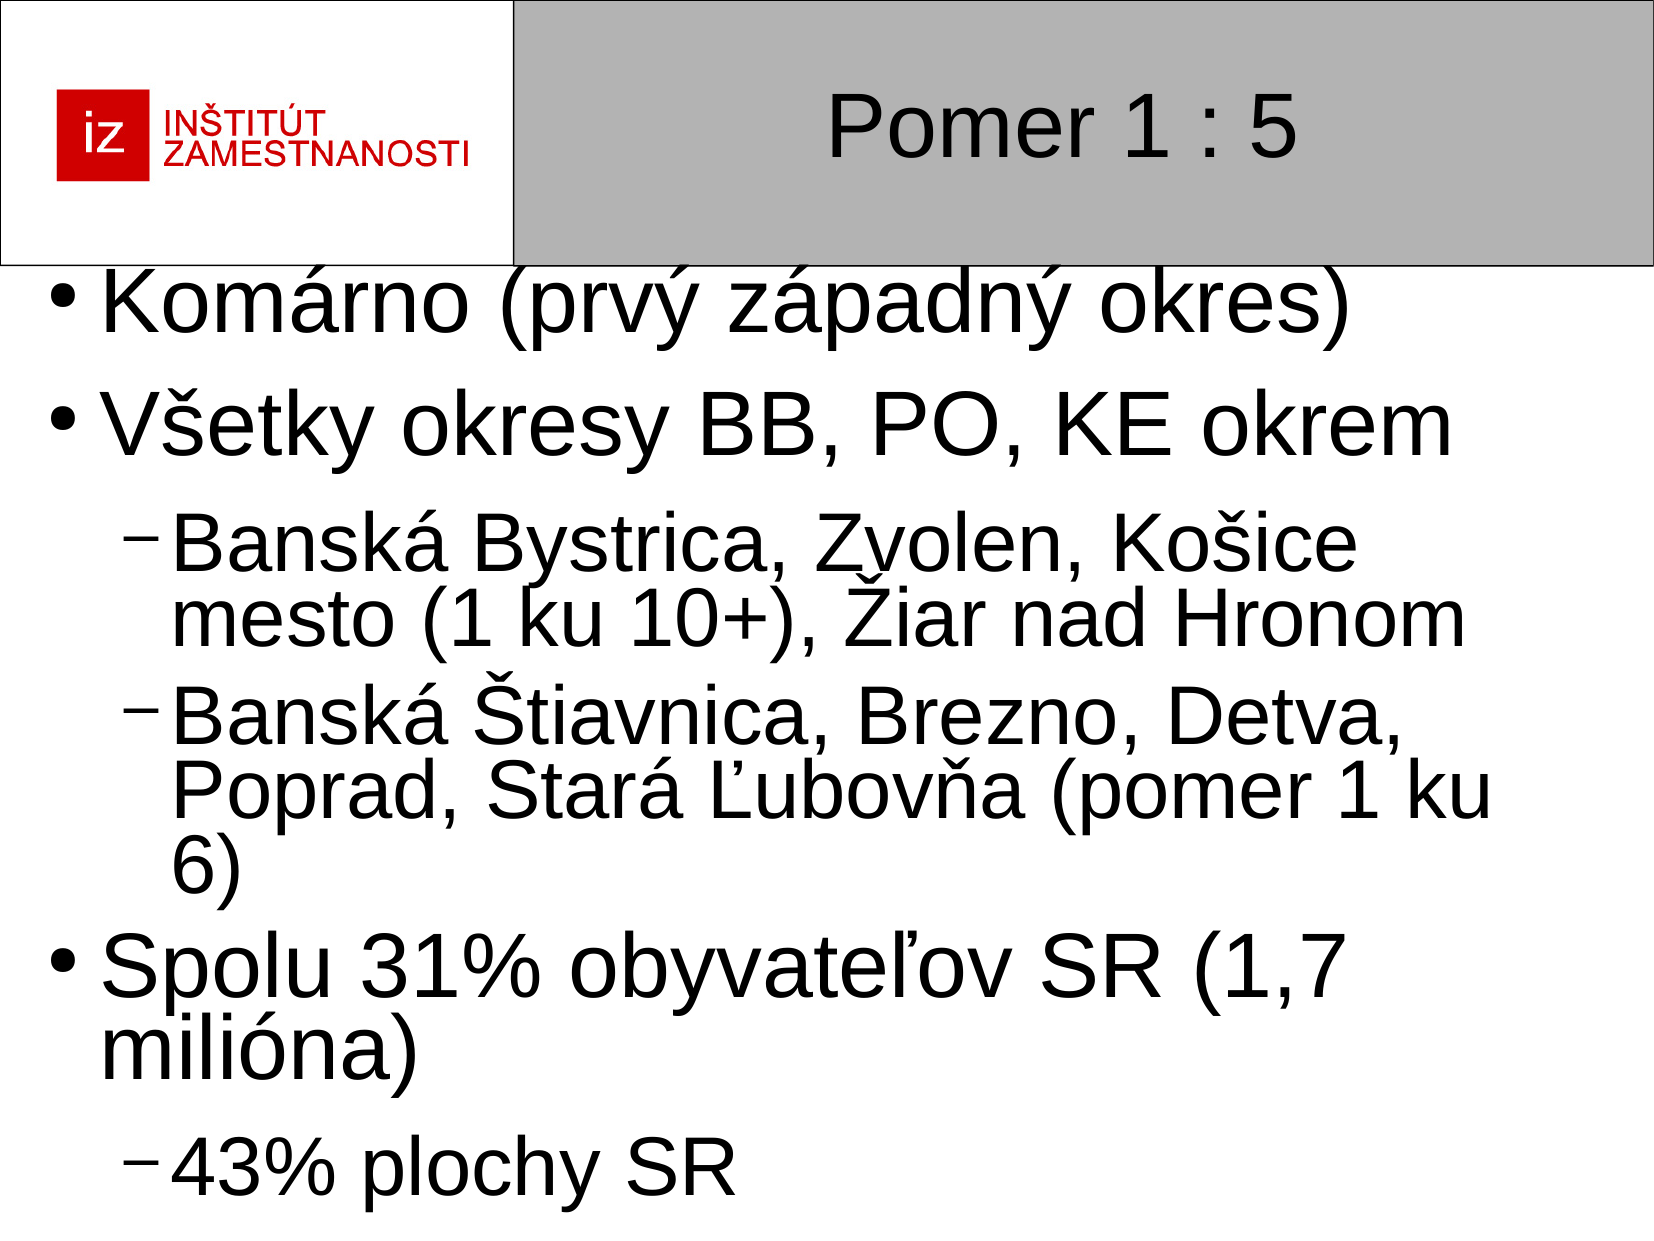

# Pomer 1 : 5
Komárno (prvý západný okres)
Všetky okresy BB, PO, KE okrem
Banská Bystrica, Zvolen, Košice mesto (1 ku 10+), Žiar nad Hronom
Banská Štiavnica, Brezno, Detva, Poprad, Stará Ľubovňa (pomer 1 ku 6)
Spolu 31% obyvateľov SR (1,7 milióna)
43% plochy SR